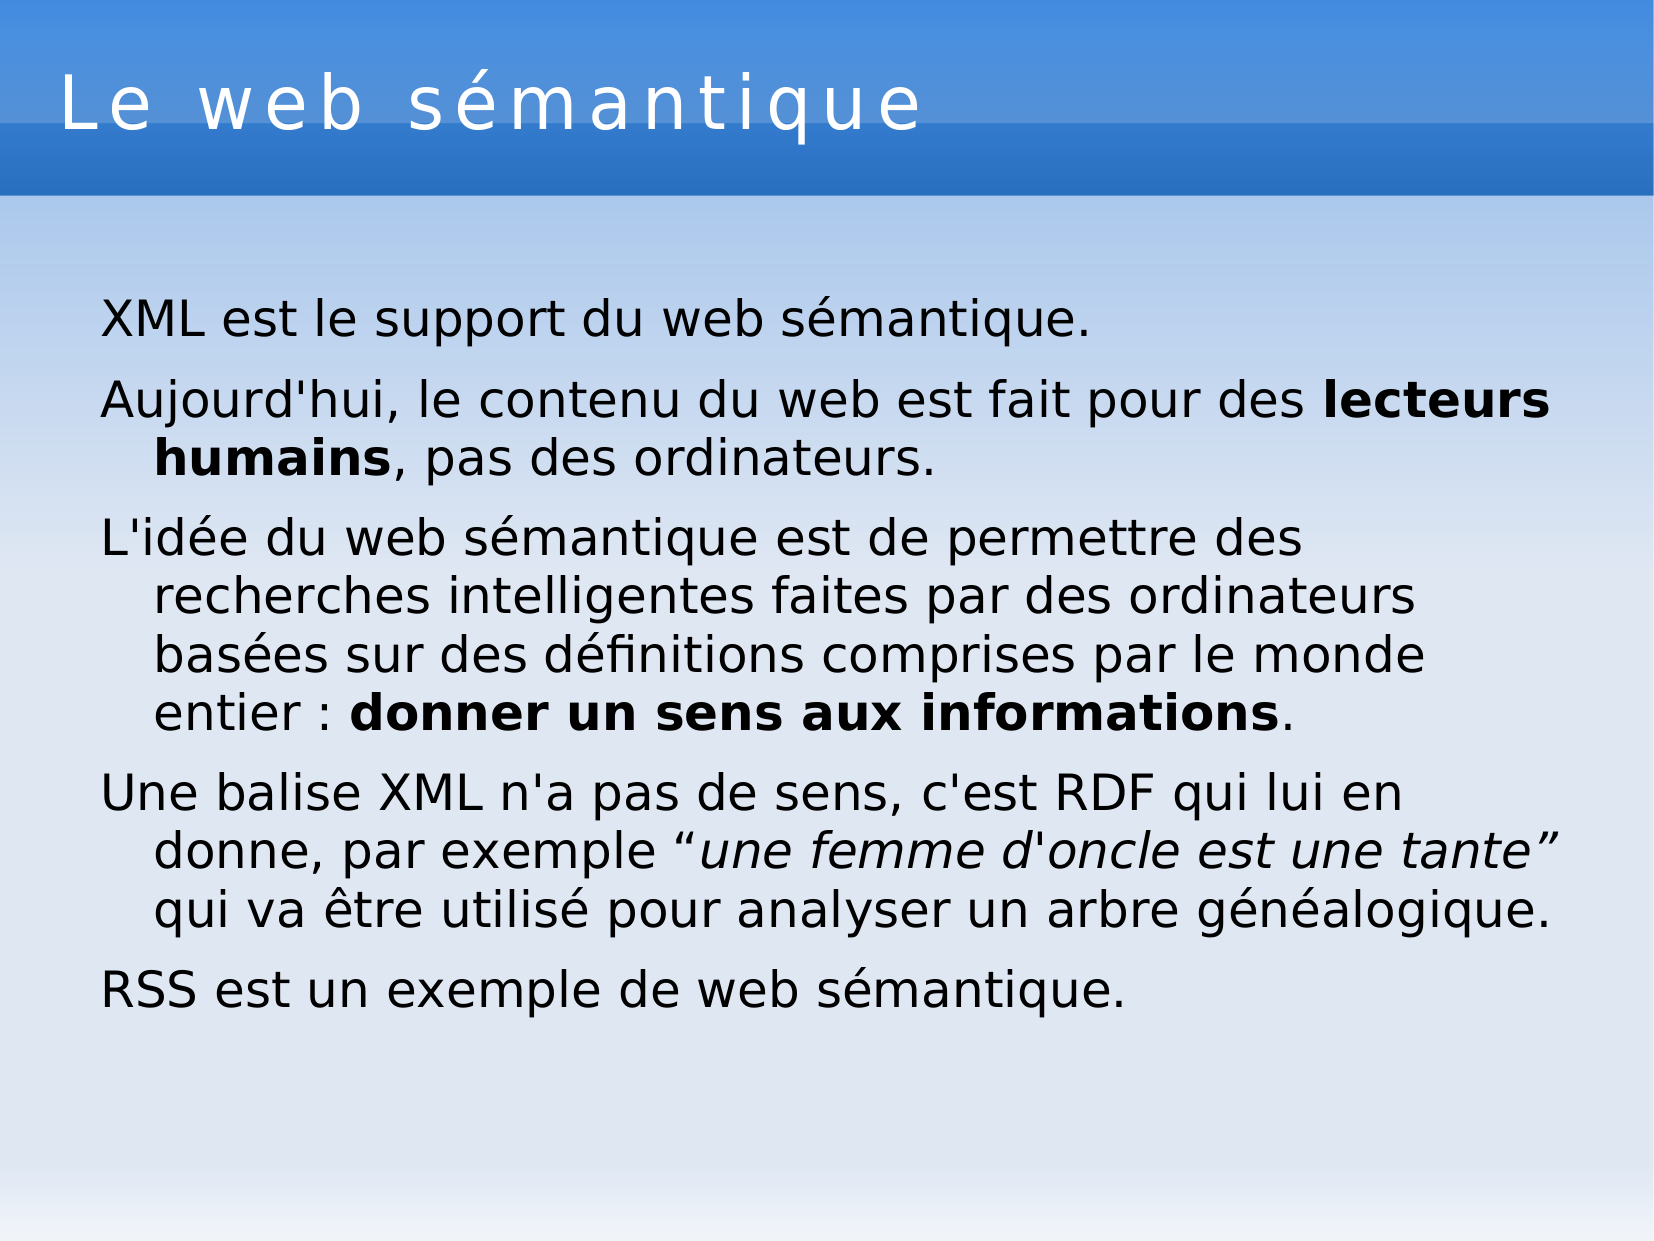

# Le web sémantique
XML est le support du web sémantique.
Aujourd'hui, le contenu du web est fait pour des lecteurs humains, pas des ordinateurs.
L'idée du web sémantique est de permettre des recherches intelligentes faites par des ordinateurs basées sur des définitions comprises par le monde entier : donner un sens aux informations.
Une balise XML n'a pas de sens, c'est RDF qui lui en donne, par exemple “une femme d'oncle est une tante” qui va être utilisé pour analyser un arbre généalogique.
RSS est un exemple de web sémantique.